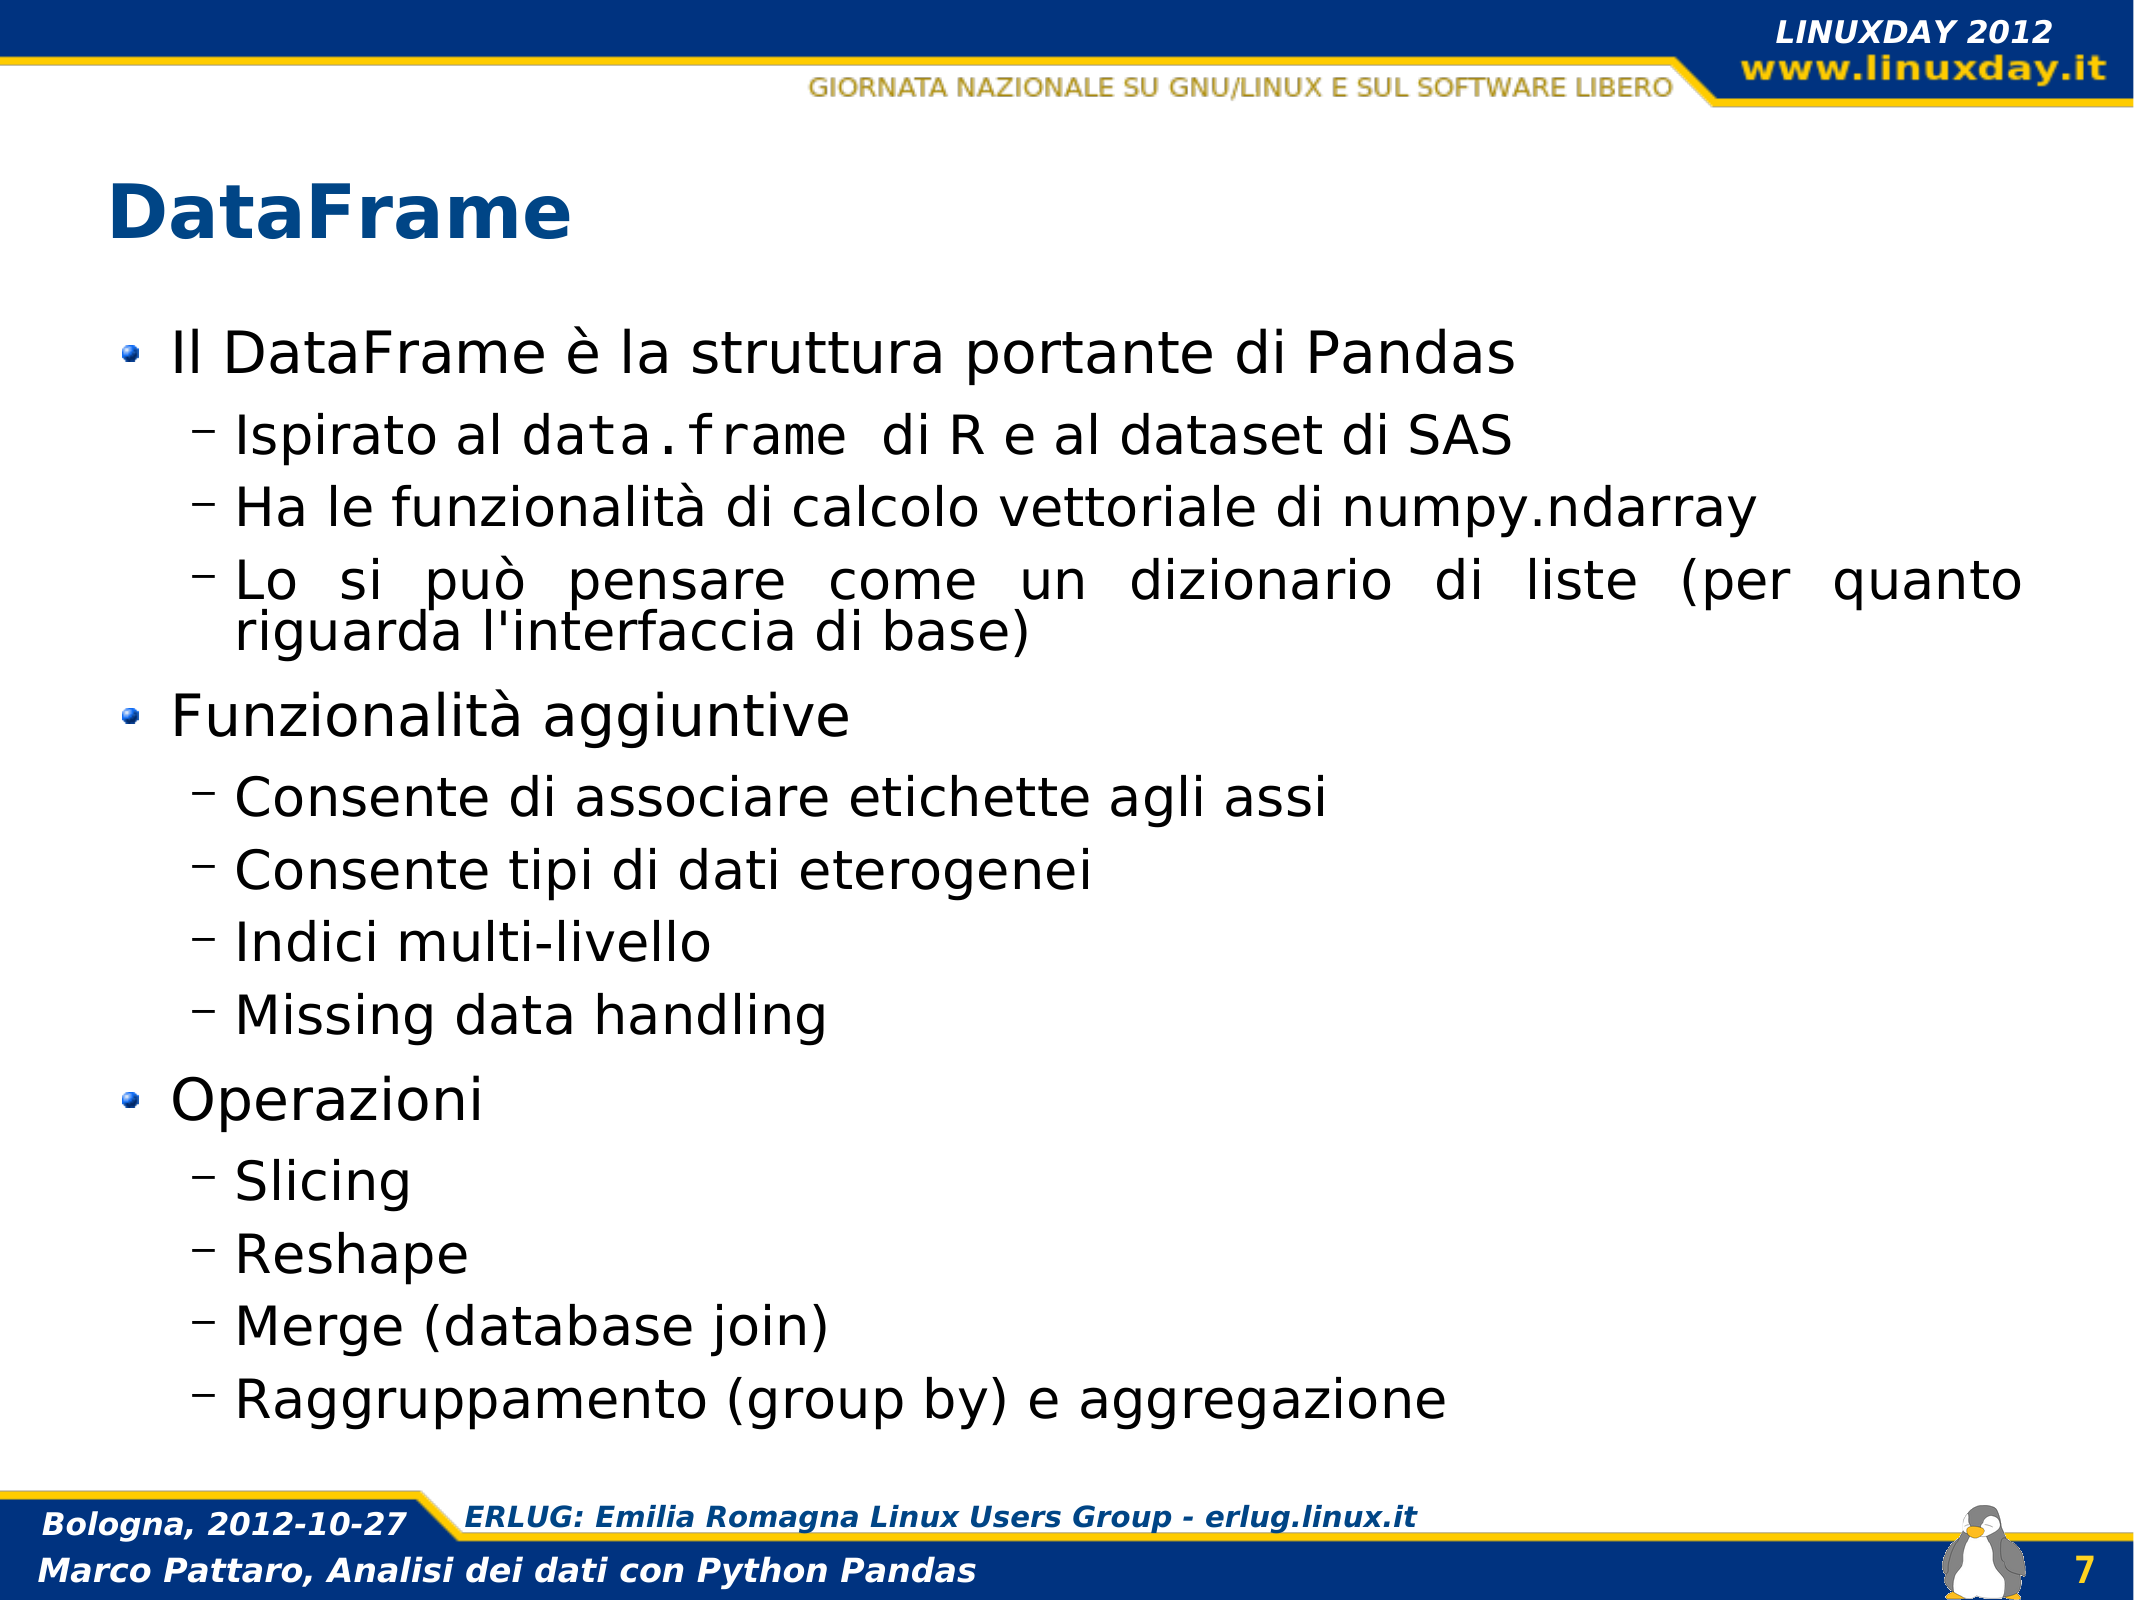

# DataFrame
Il DataFrame è la struttura portante di Pandas
Ispirato al data.frame di R e al dataset di SAS
Ha le funzionalità di calcolo vettoriale di numpy.ndarray
Lo si può pensare come un dizionario di liste (per quanto riguarda l'interfaccia di base)
Funzionalità aggiuntive
Consente di associare etichette agli assi
Consente tipi di dati eterogenei
Indici multi-livello
Missing data handling
Operazioni
Slicing
Reshape
Merge (database join)
Raggruppamento (group by) e aggregazione